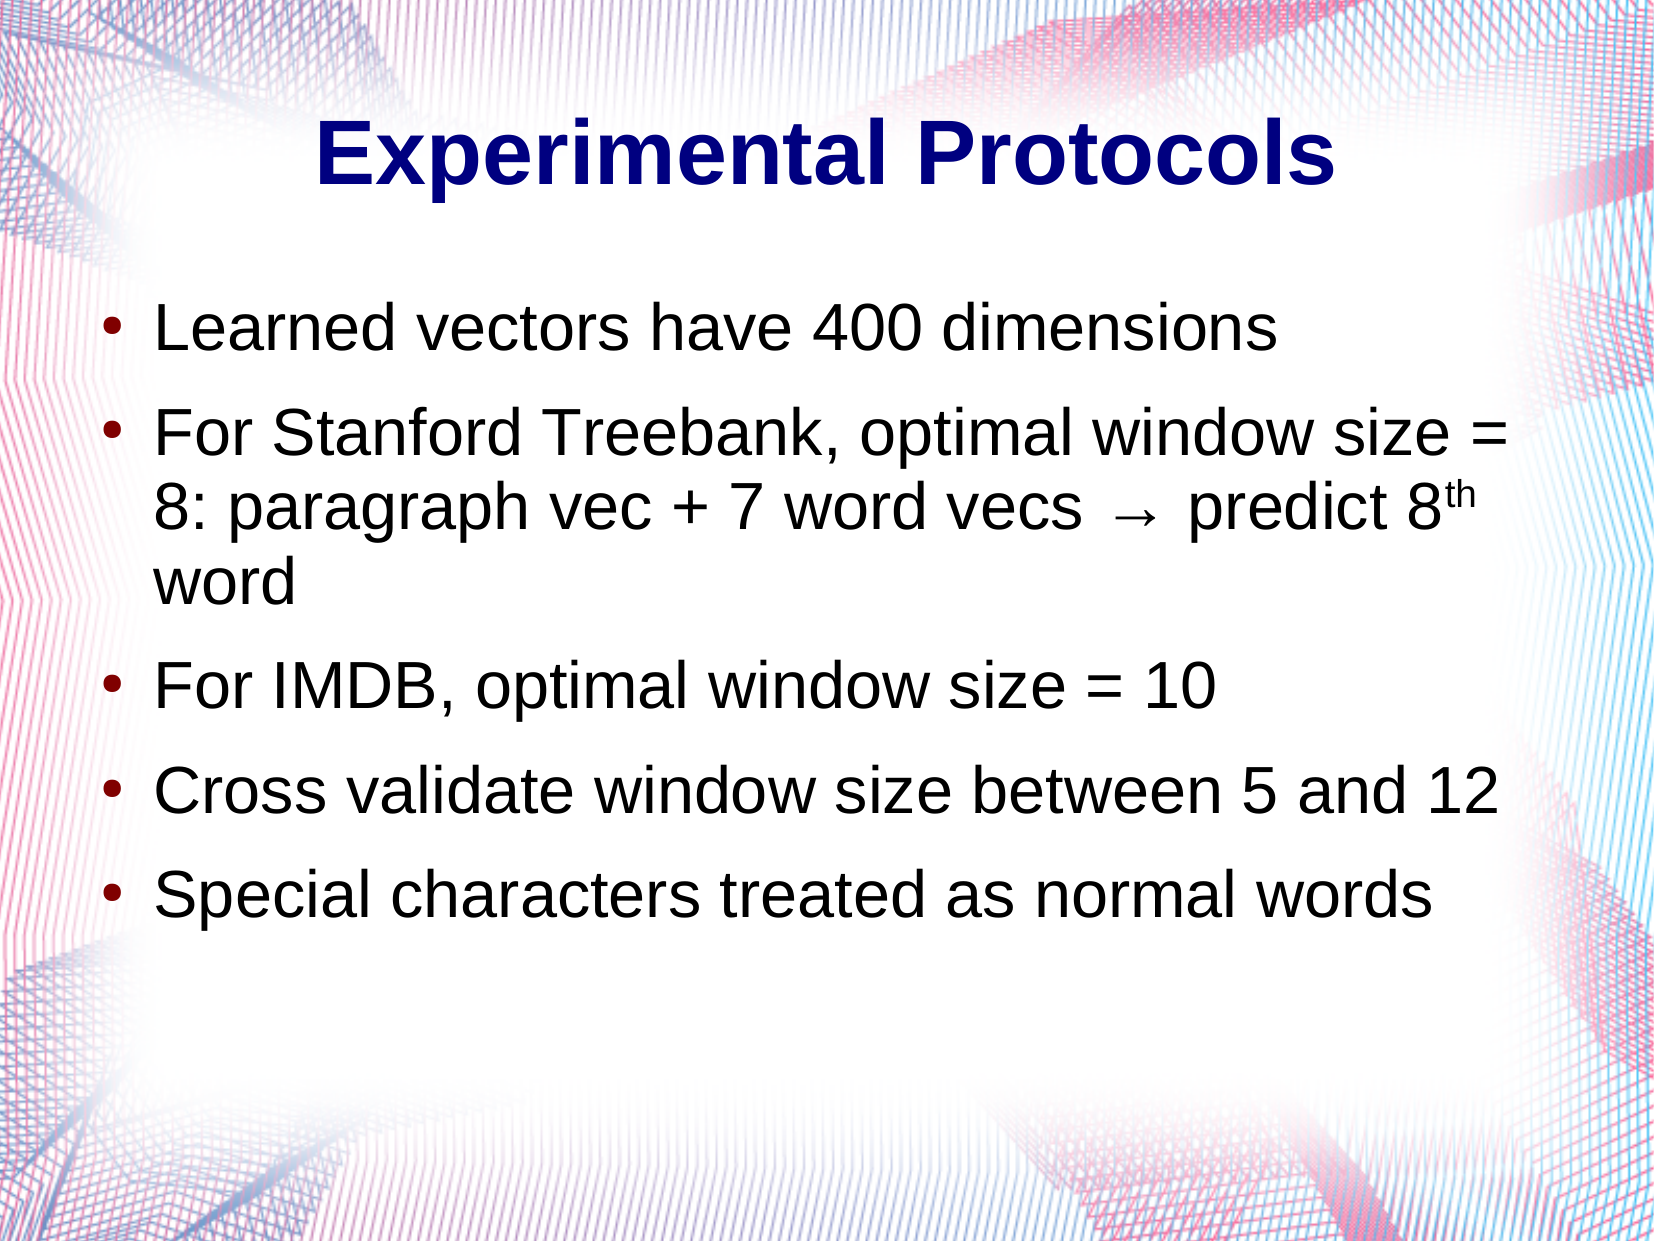

# Experimental Protocols
Learned vectors have 400 dimensions
For Stanford Treebank, optimal window size = 8: paragraph vec + 7 word vecs → predict 8th word
For IMDB, optimal window size = 10
Cross validate window size between 5 and 12
Special characters treated as normal words